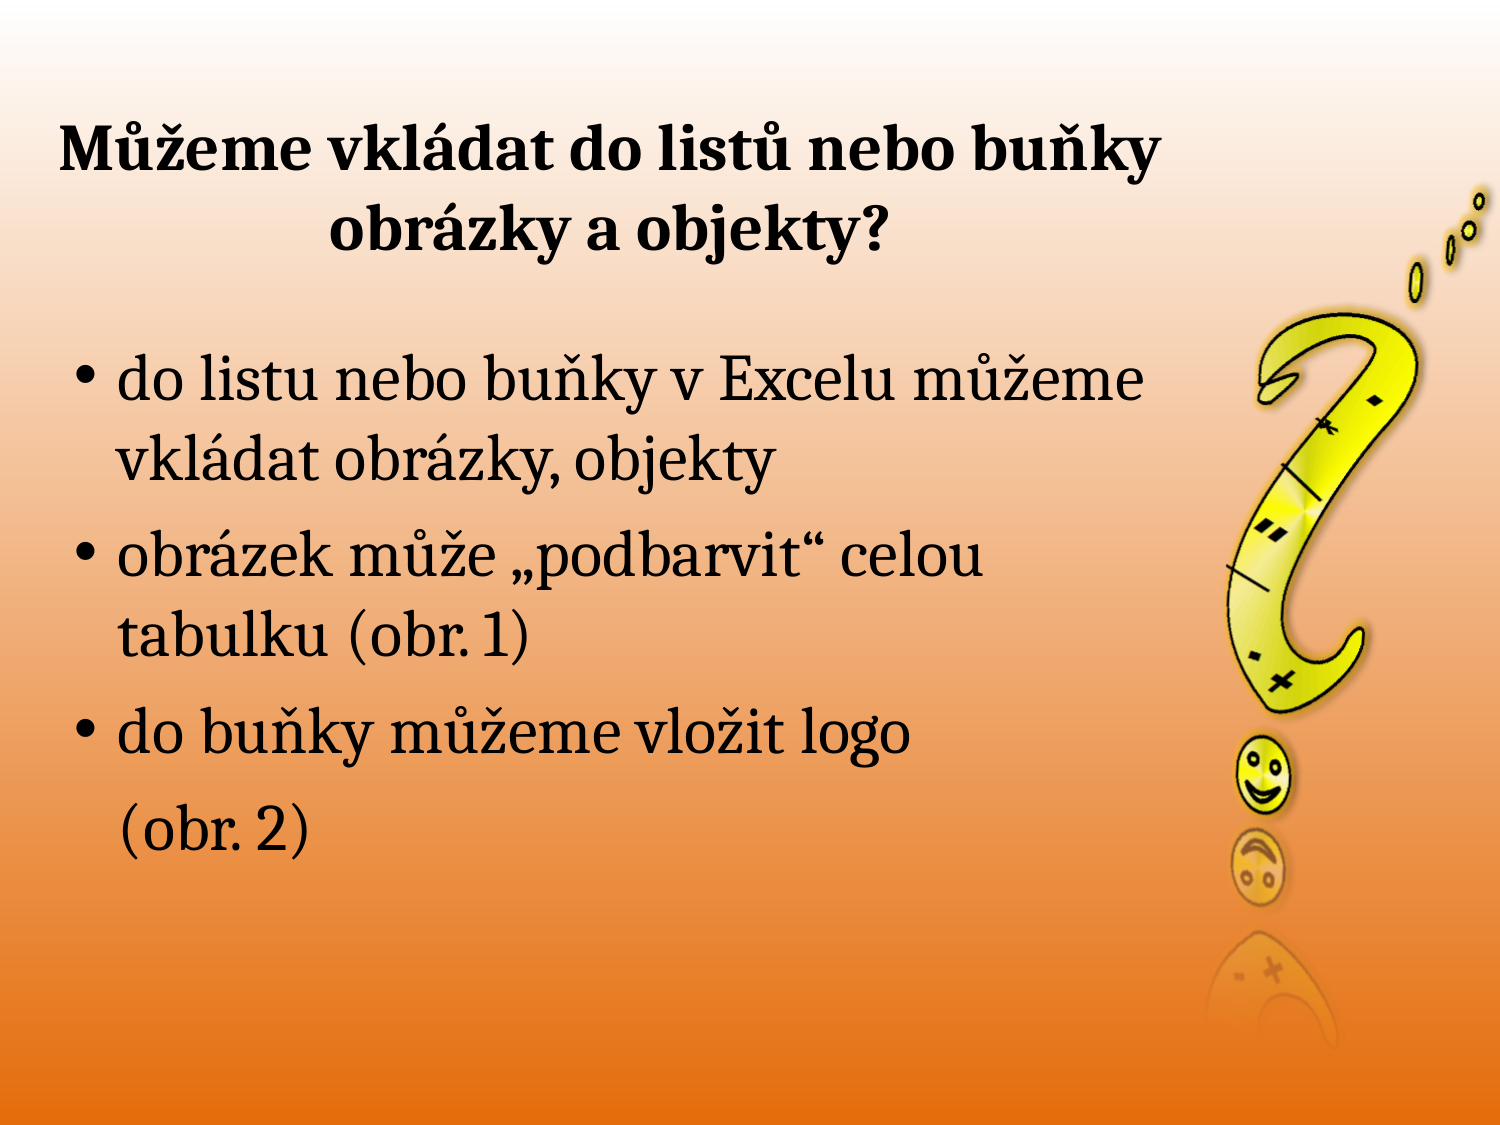

# Můžeme vkládat do listů nebo buňky obrázky a objekty?
do listu nebo buňky v Excelu můžeme vkládat obrázky, objekty
obrázek může „podbarvit“ celou tabulku (obr. 1)
do buňky můžeme vložit logo
	(obr. 2)